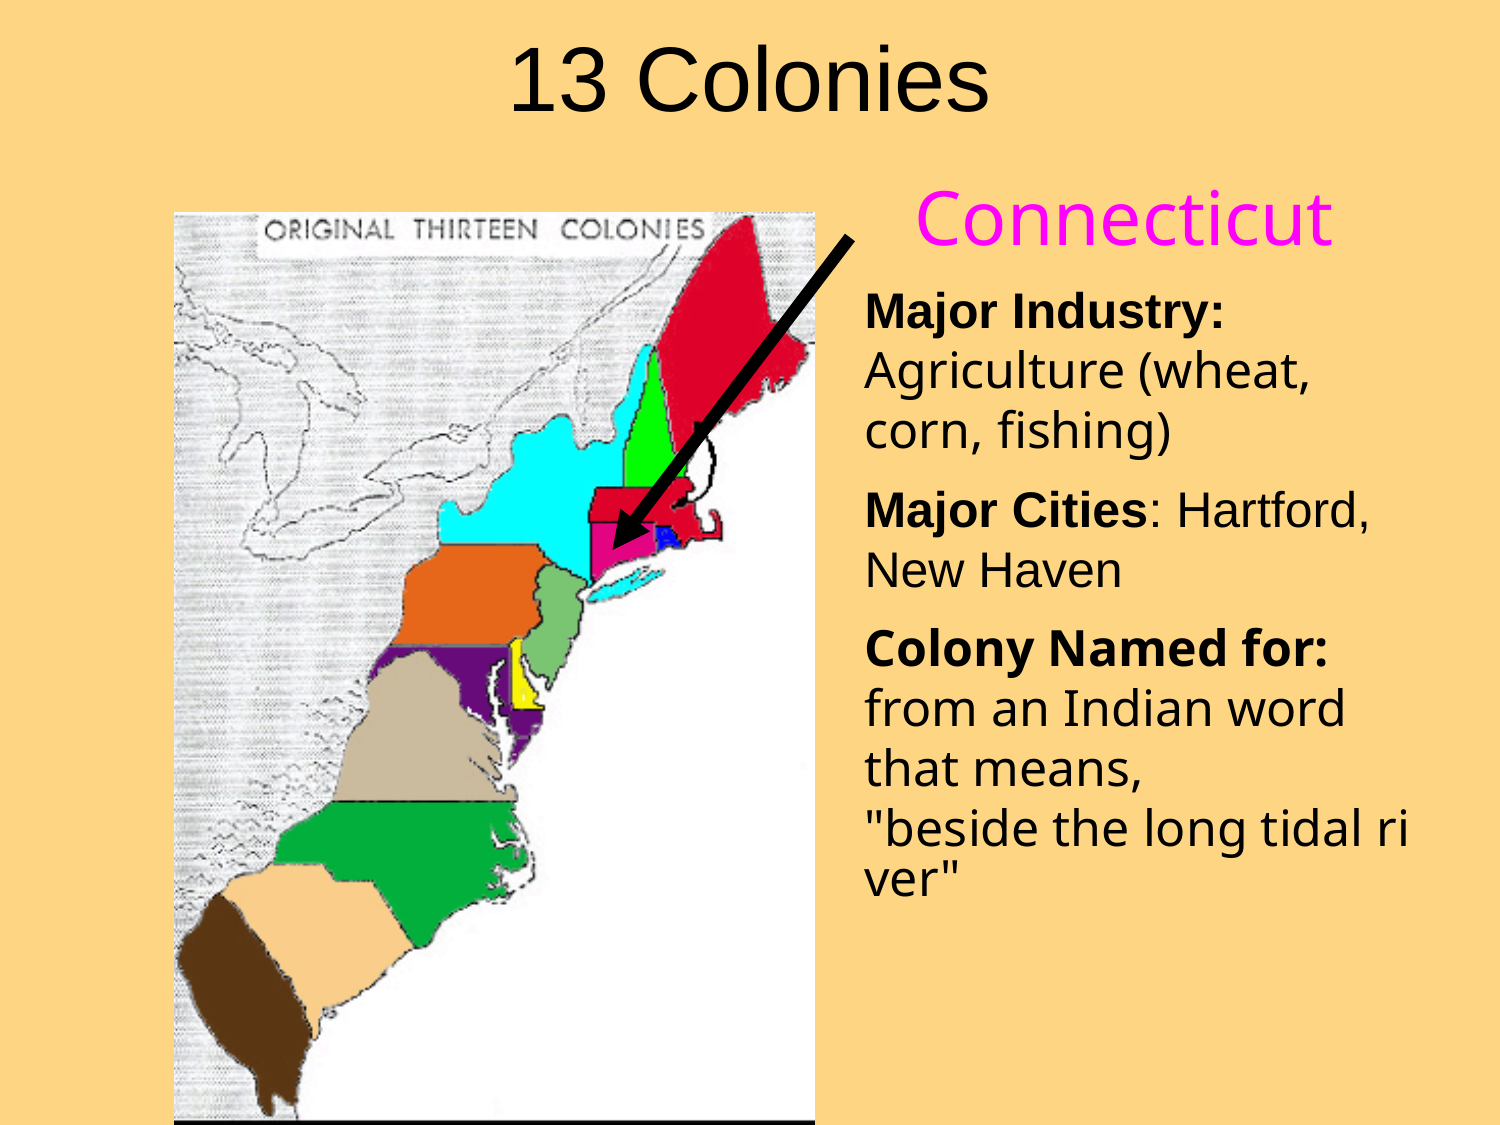

# 13 Colonies
Major Industry: Agriculture (wheat, corn, fishing)
Major Cities: Hartford, New Haven
Colony Named for: from an Indian word that means, "beside the long tidal river"
Connecticut